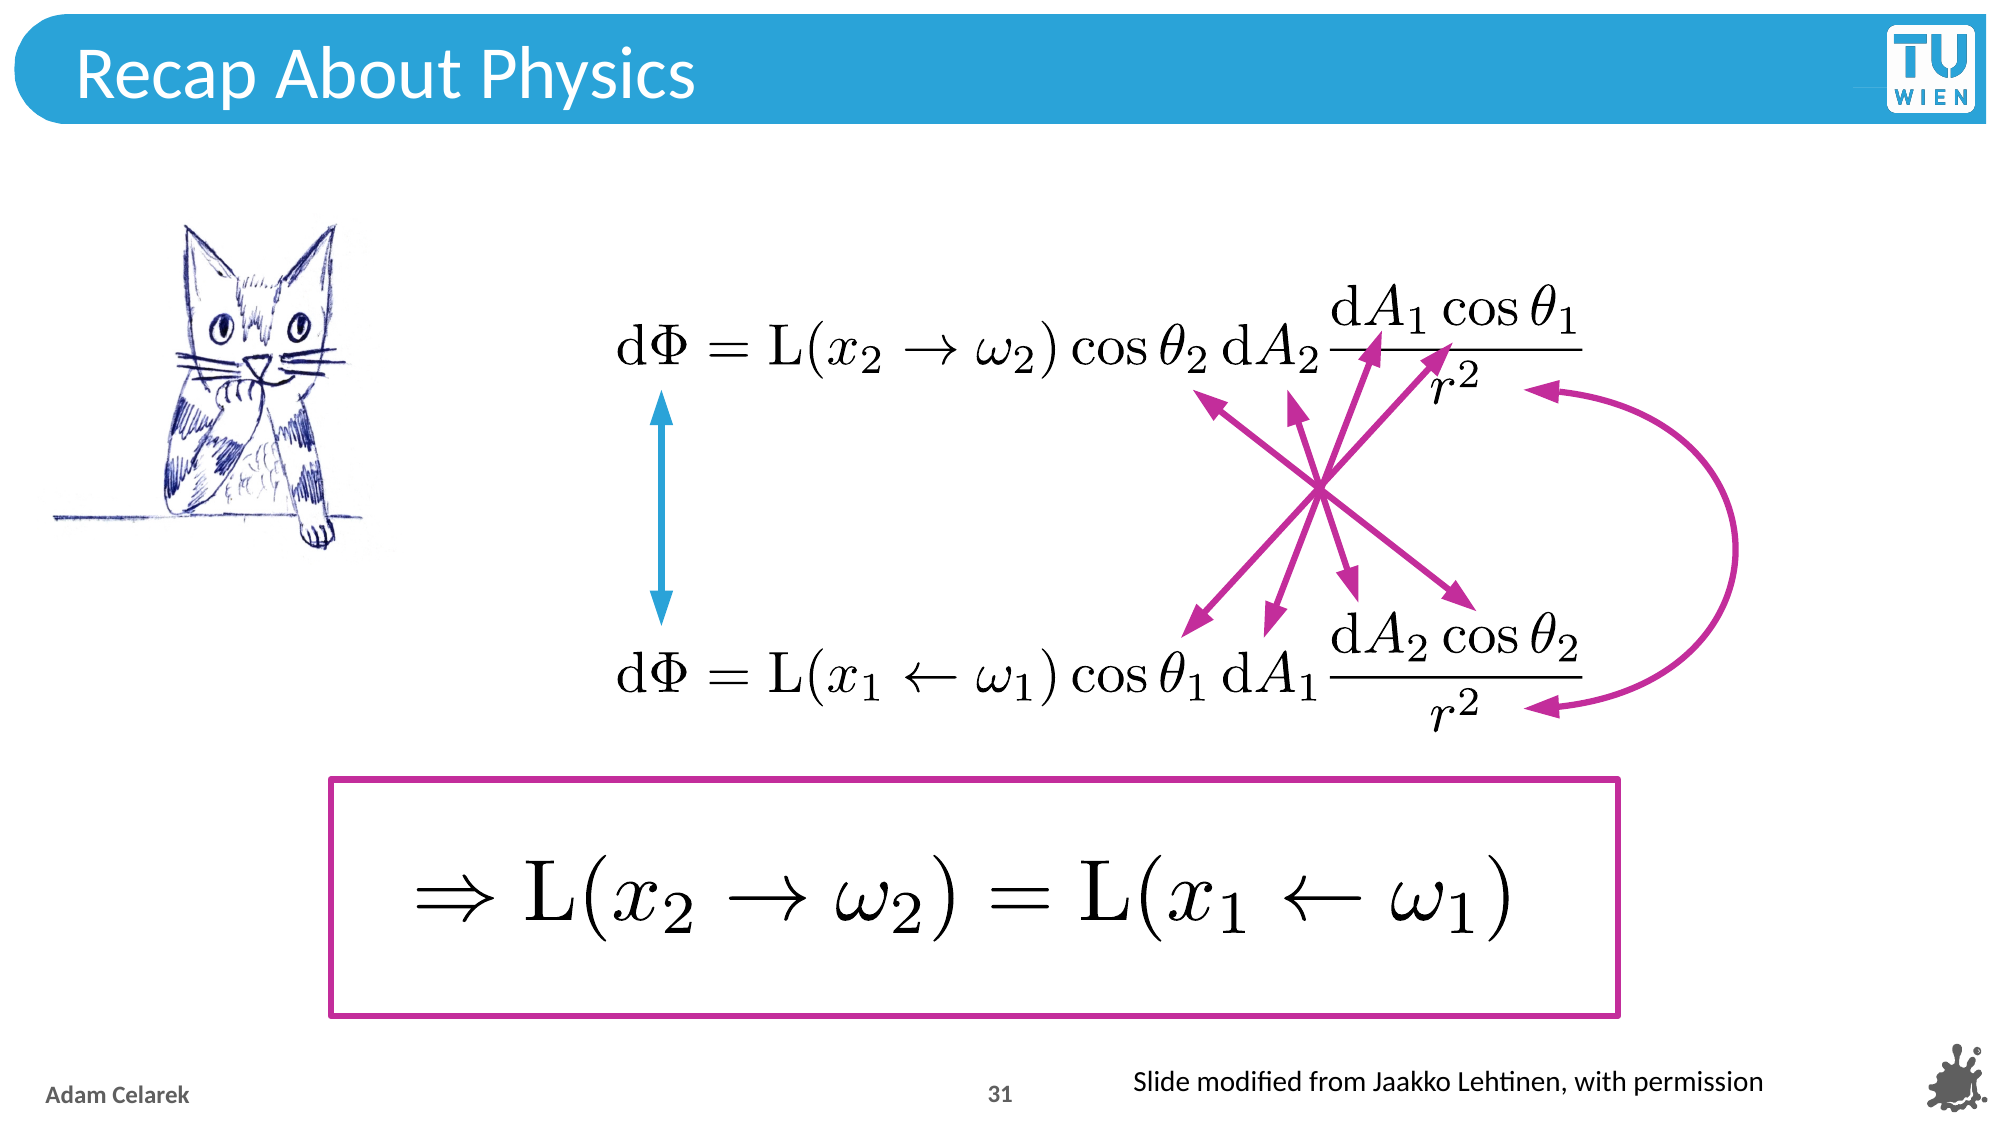

# Recap About Physics
Slide modified from Jaakko Lehtinen, with permission
Adam Celarek